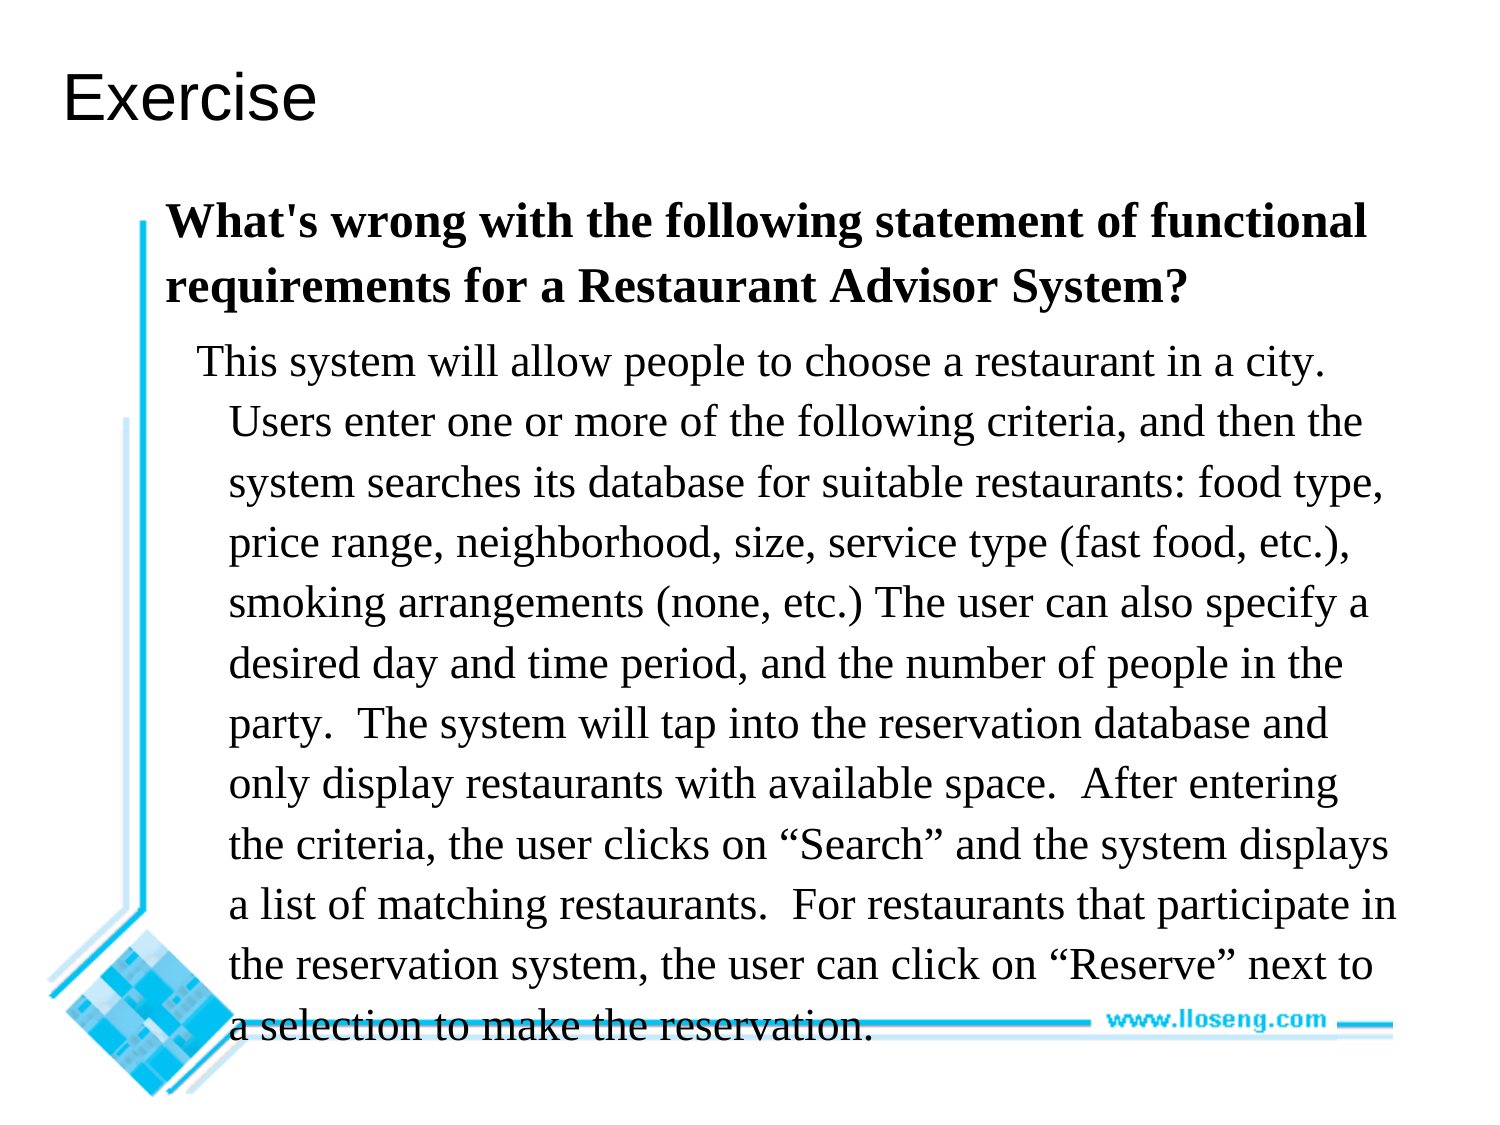

# Exercise
What's wrong with the following statement of functional requirements for a Restaurant Advisor System?
This system will allow people to choose a restaurant in a city. Users enter one or more of the following criteria, and then the system searches its database for suitable restaurants: food type, price range, neighborhood, size, service type (fast food, etc.), smoking arrangements (none, etc.) The user can also specify a desired day and time period, and the number of people in the party. The system will tap into the reservation database and only display restaurants with available space. After entering the criteria, the user clicks on “Search” and the system displays a list of matching restaurants. For restaurants that participate in the reservation system, the user can click on “Reserve” next to a selection to make the reservation.